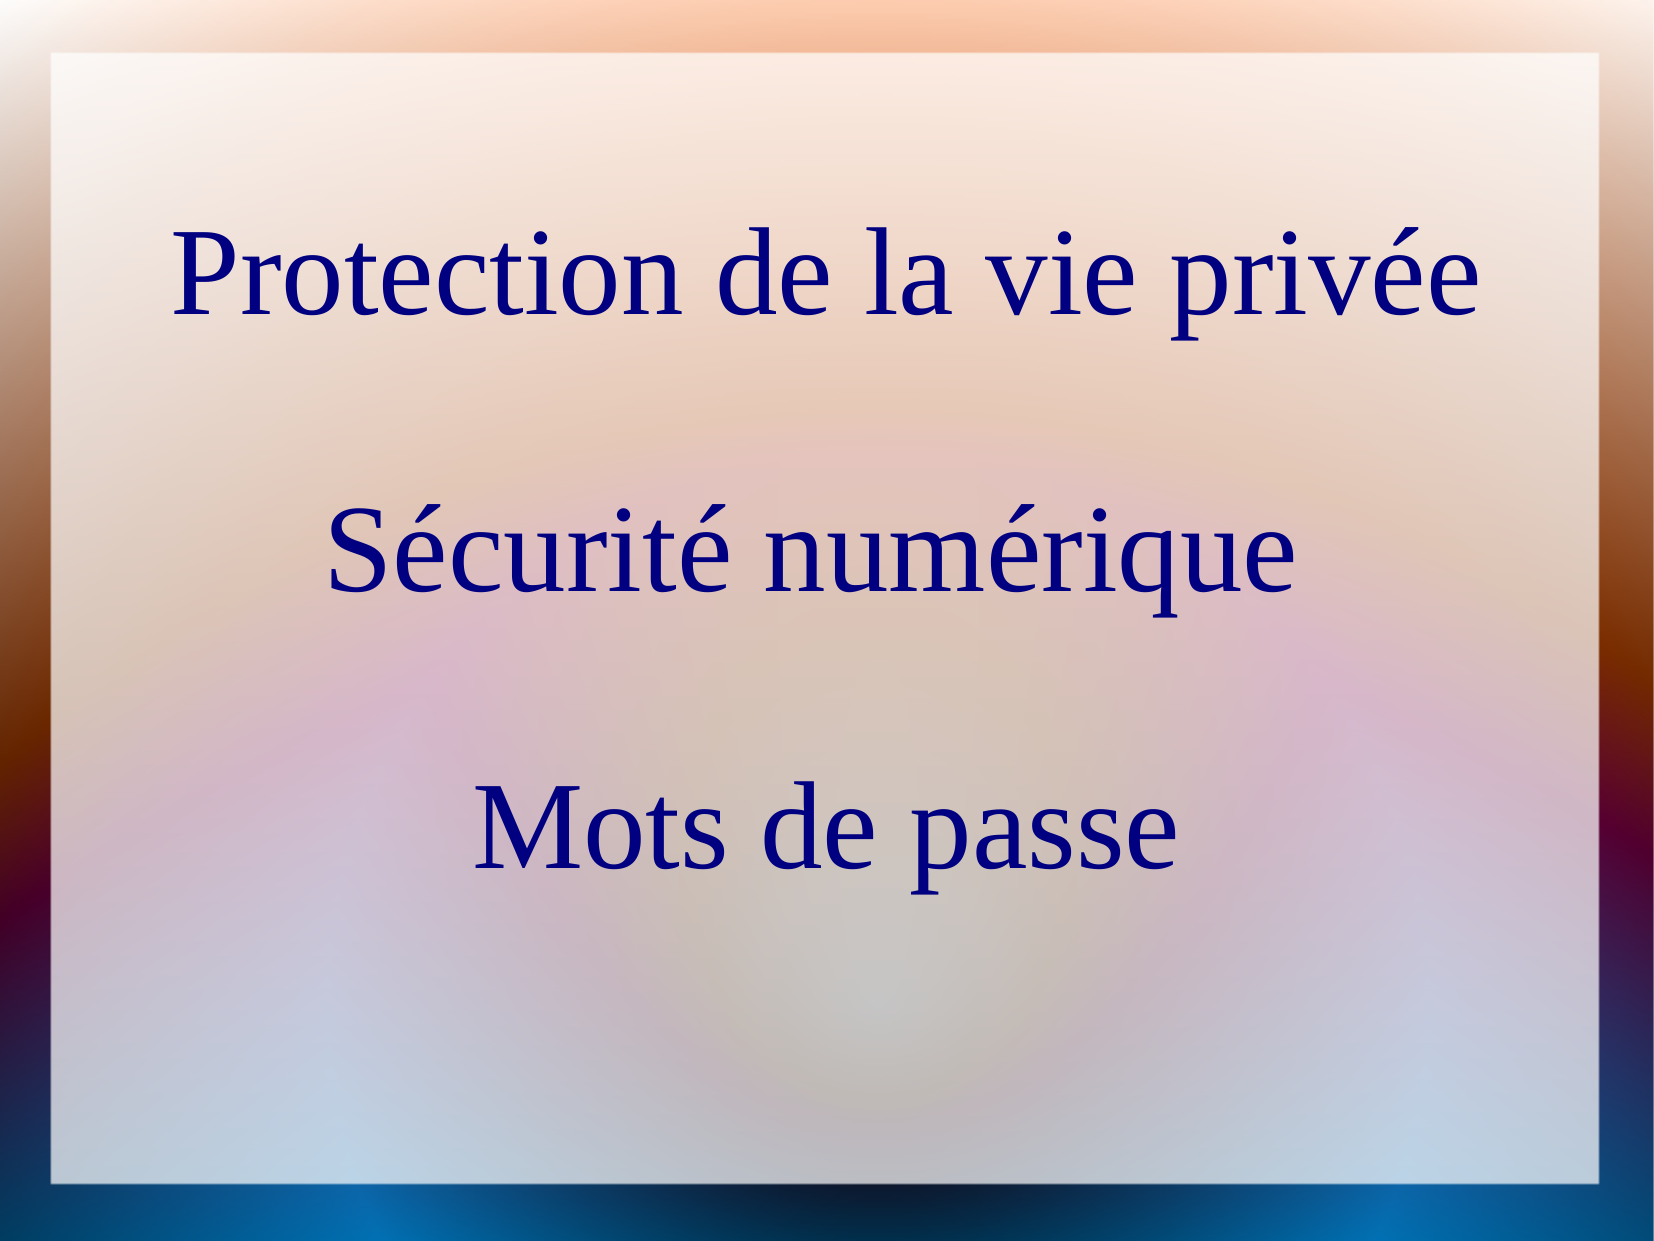

# Protection de la vie privée Sécurité numérique Mots de passe